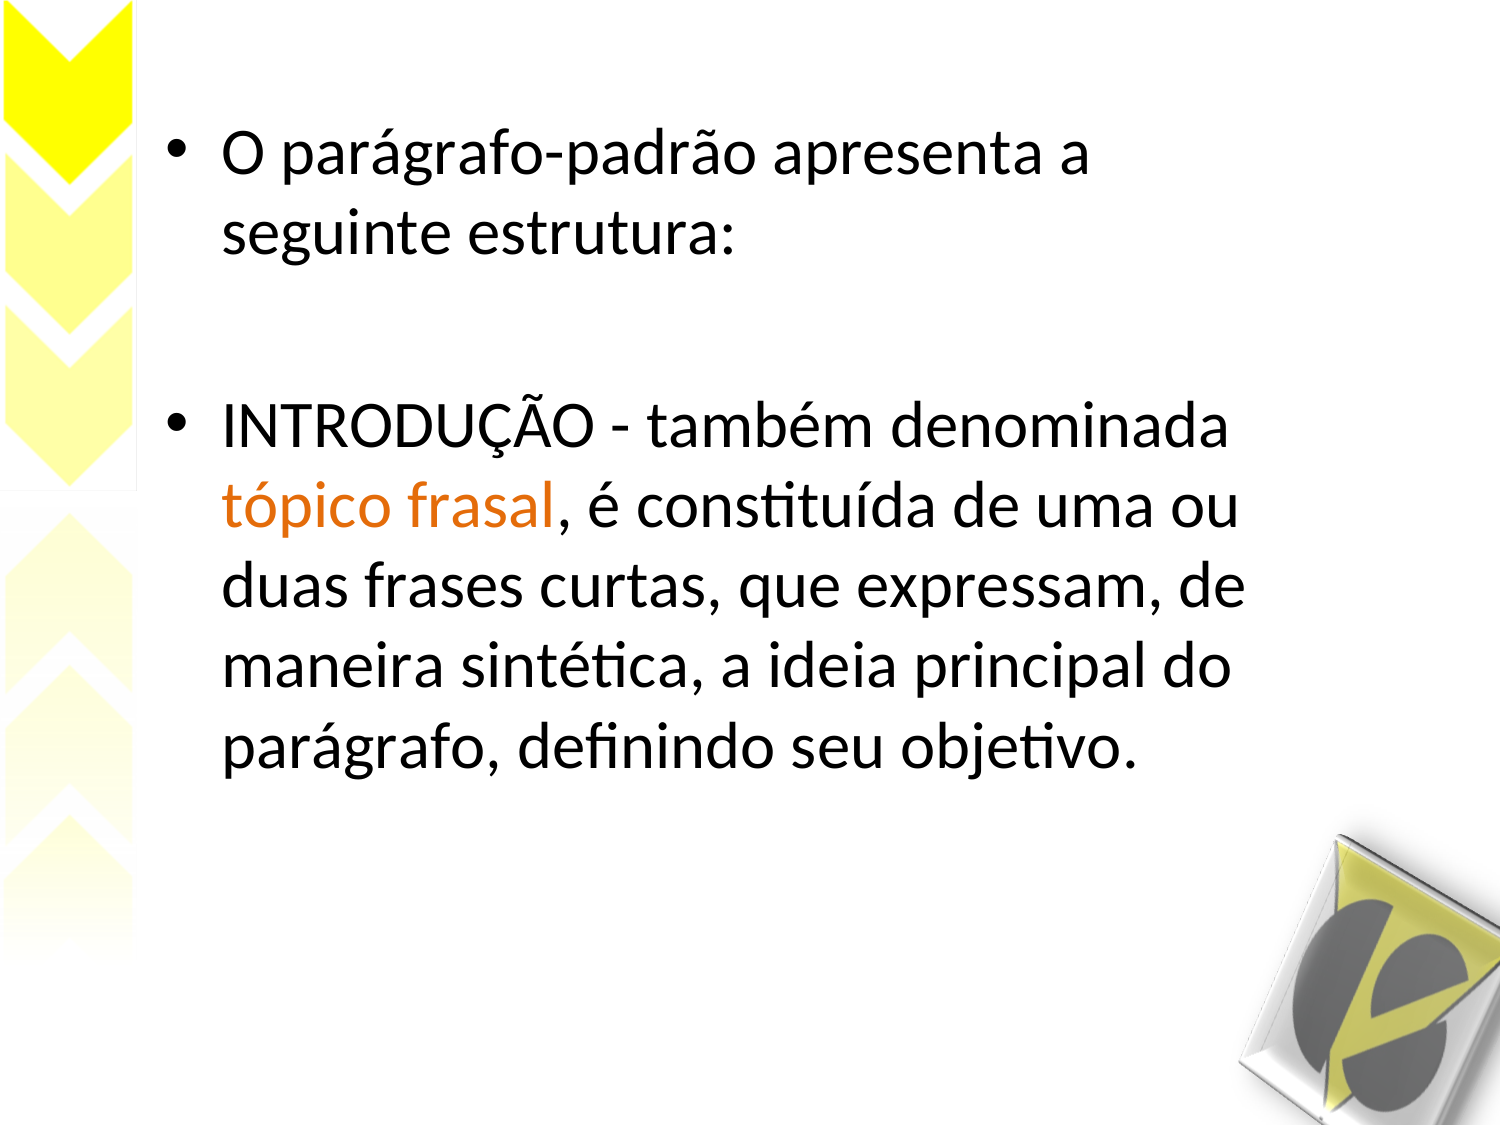

# O parágrafo-padrão apresenta a seguinte estrutura:
INTRODUÇÃO - também denominada tópico frasal, é constituída de uma ou duas frases curtas, que expressam, de maneira sintética, a ideia principal do parágrafo, definindo seu objetivo.